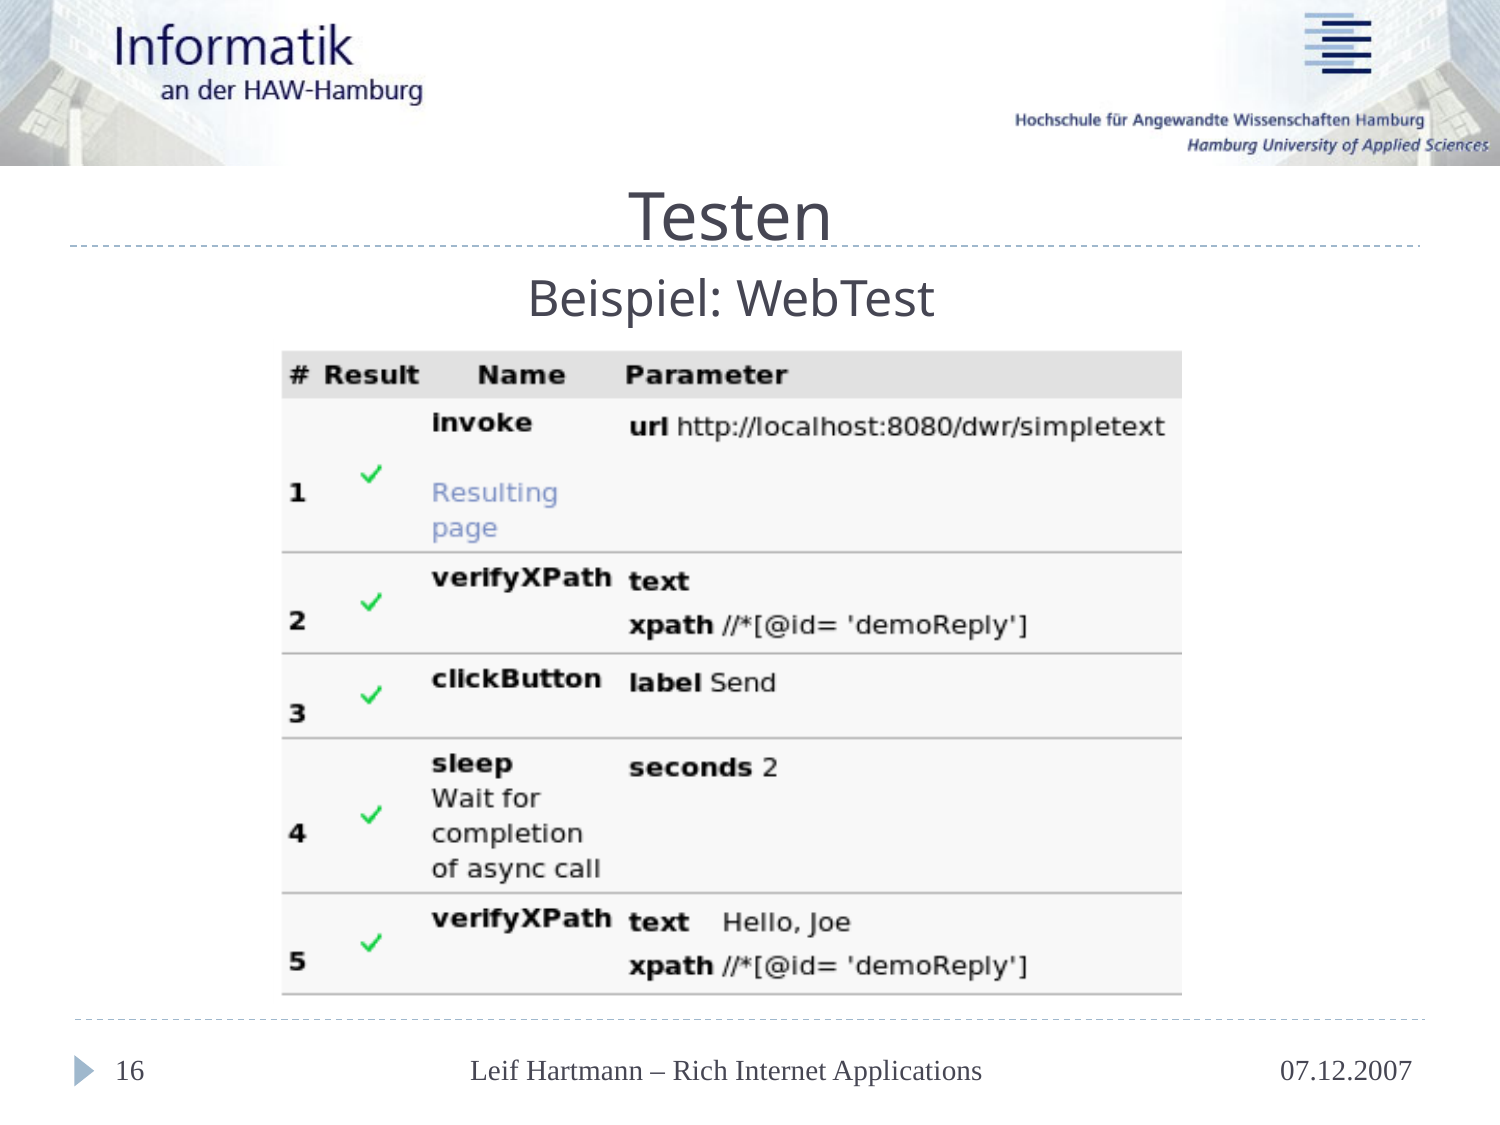

# Testen
Beispiel: WebTest
16
07.12.2007
Leif Hartmann - Rich Internet Applications